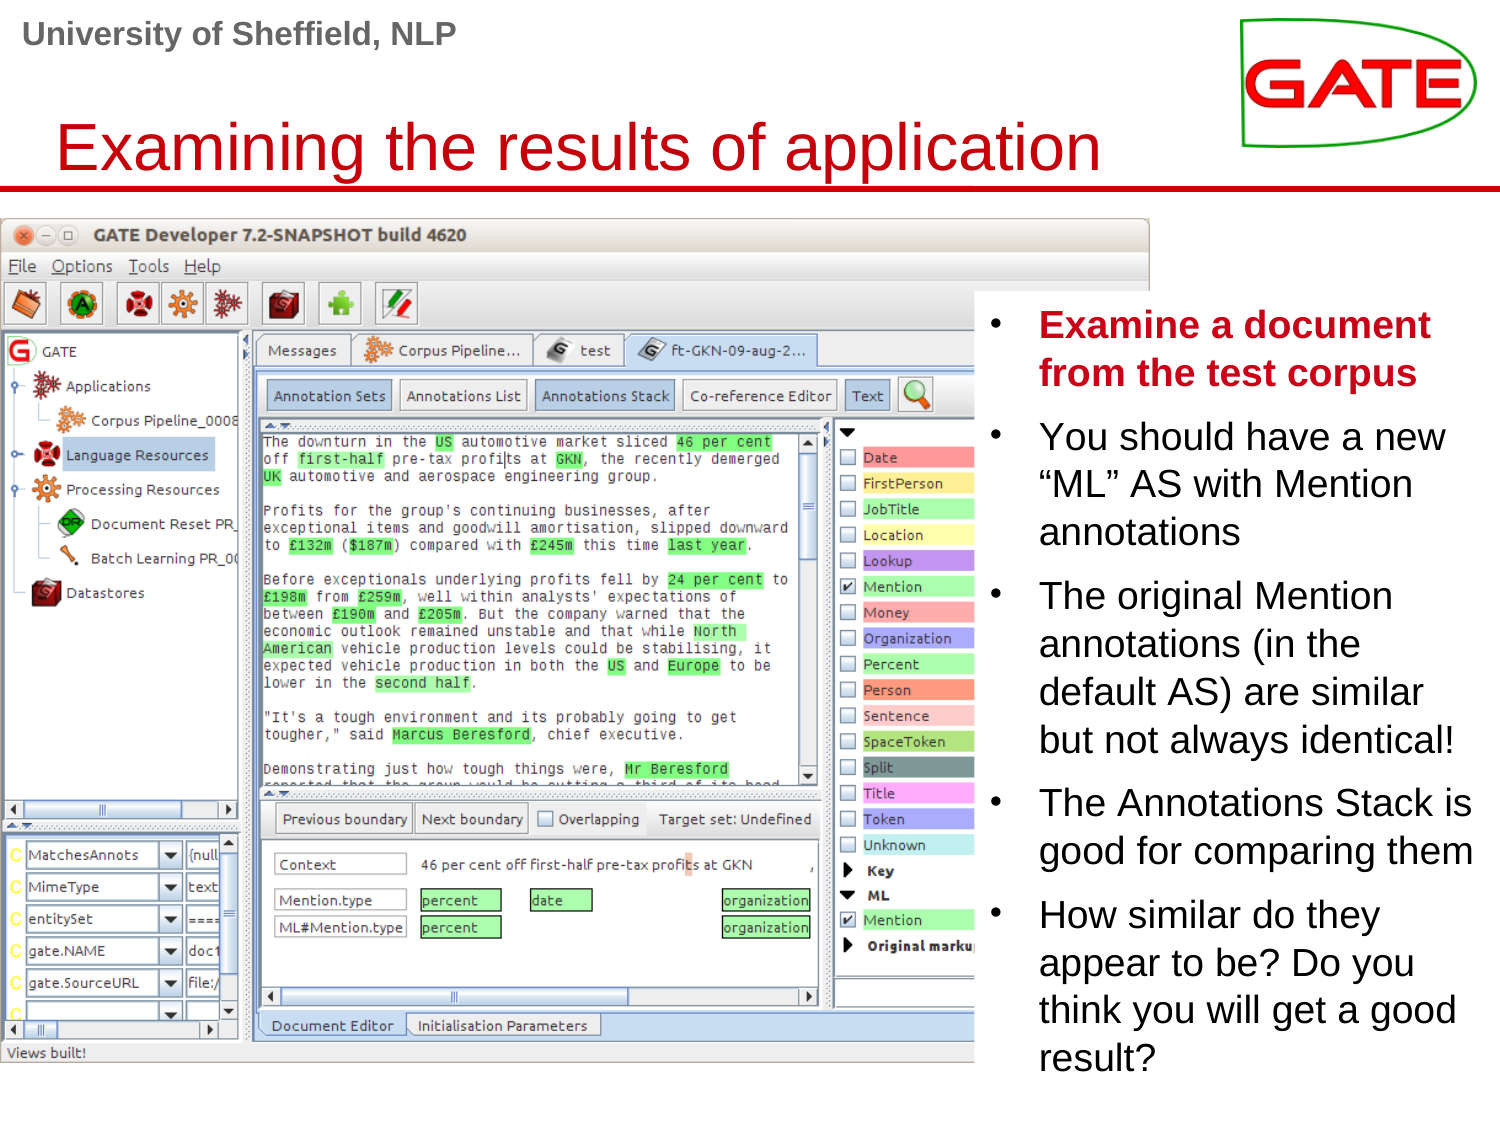

# Examining the results of application
Examine a document from the test corpus
You should have a new “ML” AS with Mention annotations
The original Mention annotations (in the default AS) are similar but not always identical!
The Annotations Stack is good for comparing them
How similar do they appear to be? Do you think you will get a good result?